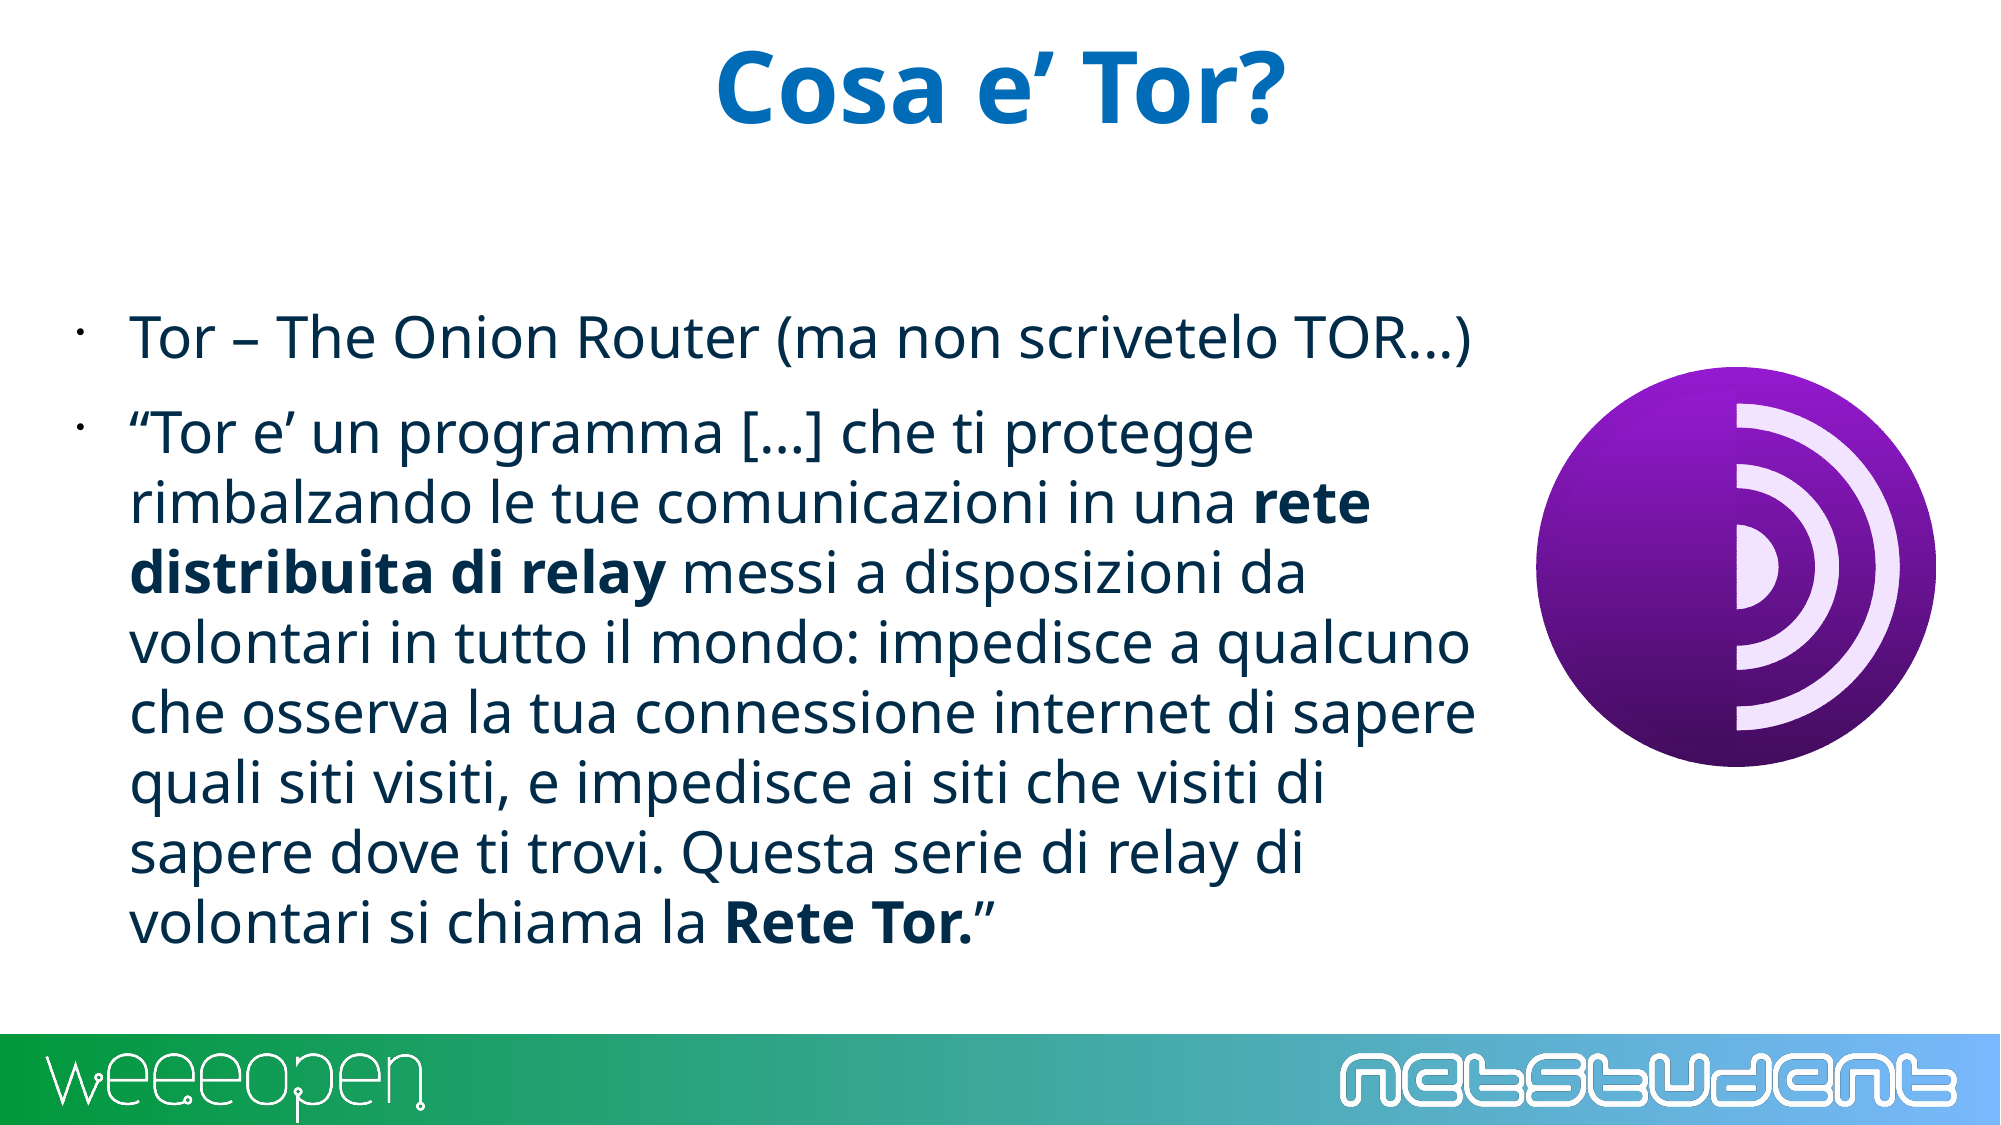

# Cosa e’ Tor?
Tor – The Onion Router (ma non scrivetelo TOR...)
“Tor e’ un programma […] che ti protegge rimbalzando le tue comunicazioni in una rete distribuita di relay messi a disposizioni da volontari in tutto il mondo: impedisce a qualcuno che osserva la tua connessione internet di sapere quali siti visiti, e impedisce ai siti che visiti di sapere dove ti trovi. Questa serie di relay di volontari si chiama la Rete Tor.”